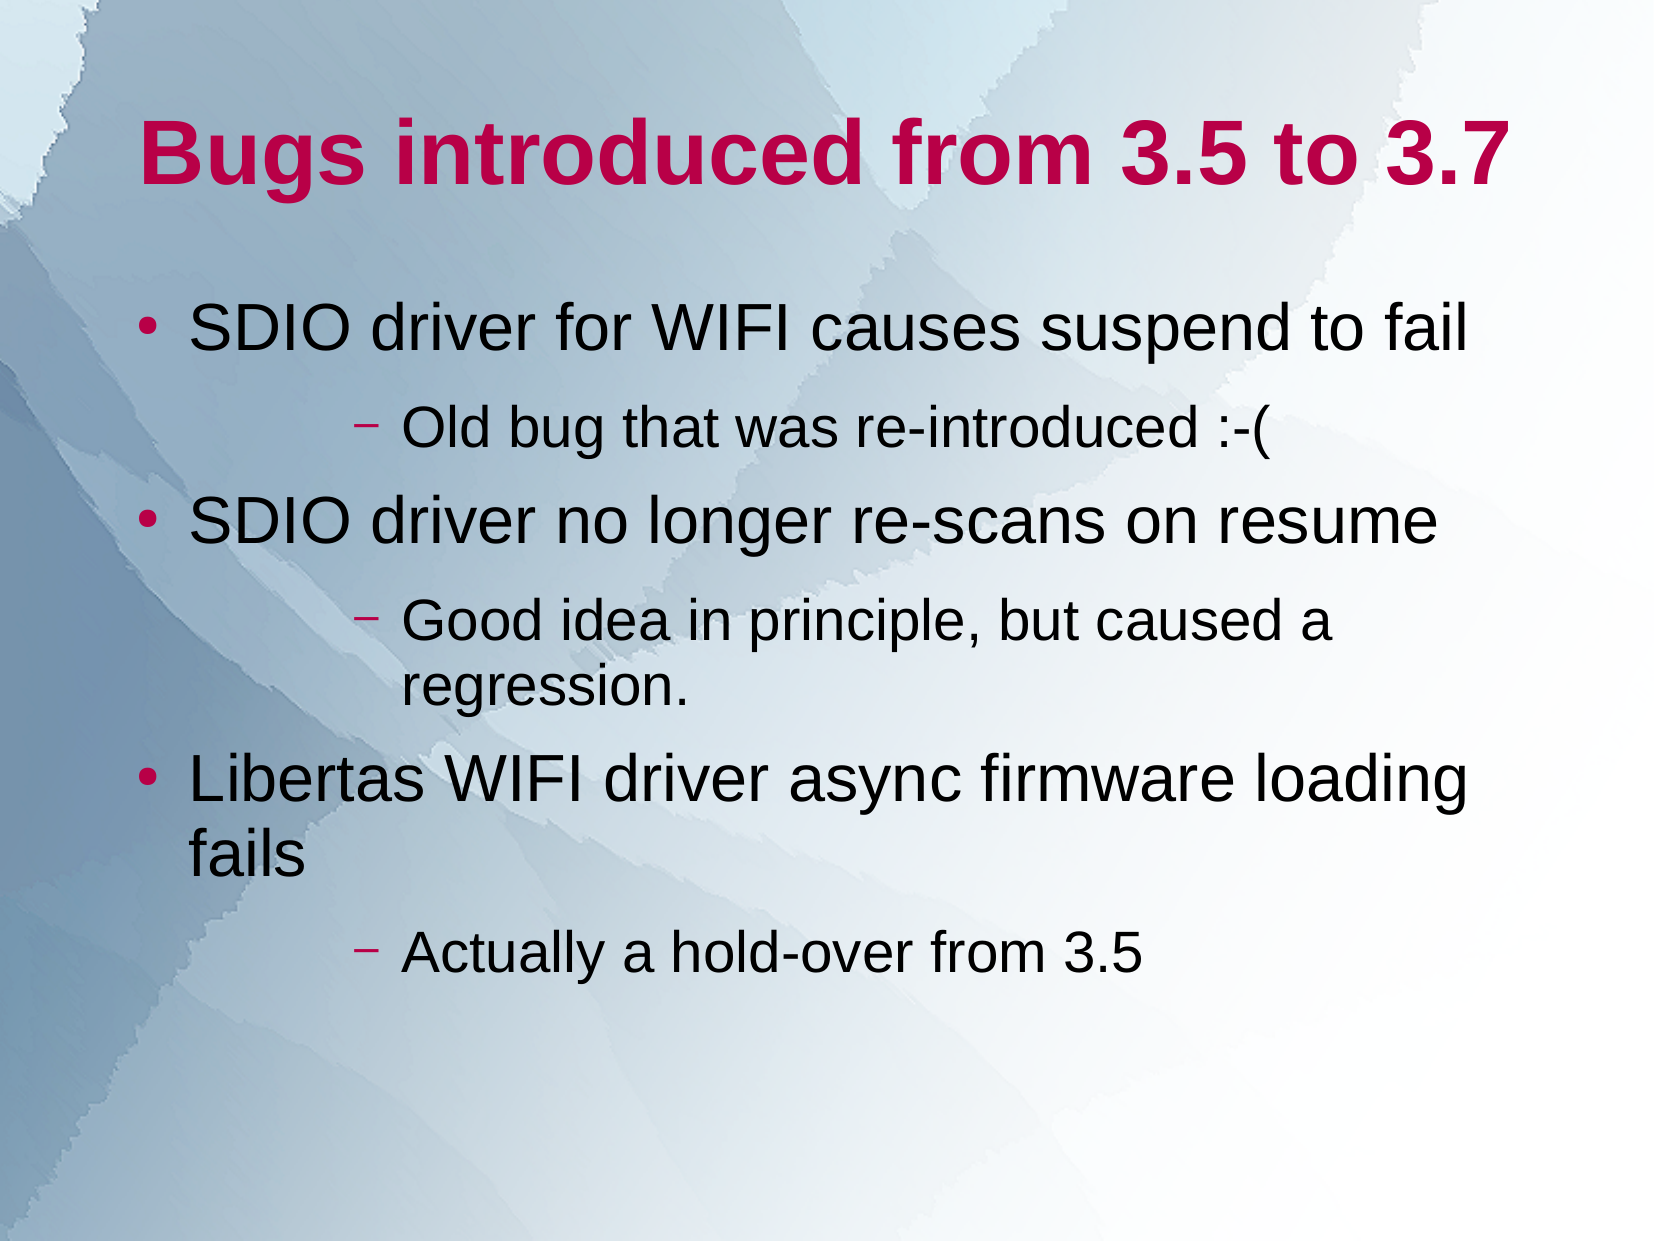

# Bugs introduced from 3.5 to 3.7
SDIO driver for WIFI causes suspend to fail
Old bug that was re-introduced :-(
SDIO driver no longer re-scans on resume
Good idea in principle, but caused a regression.
Libertas WIFI driver async firmware loading fails
Actually a hold-over from 3.5